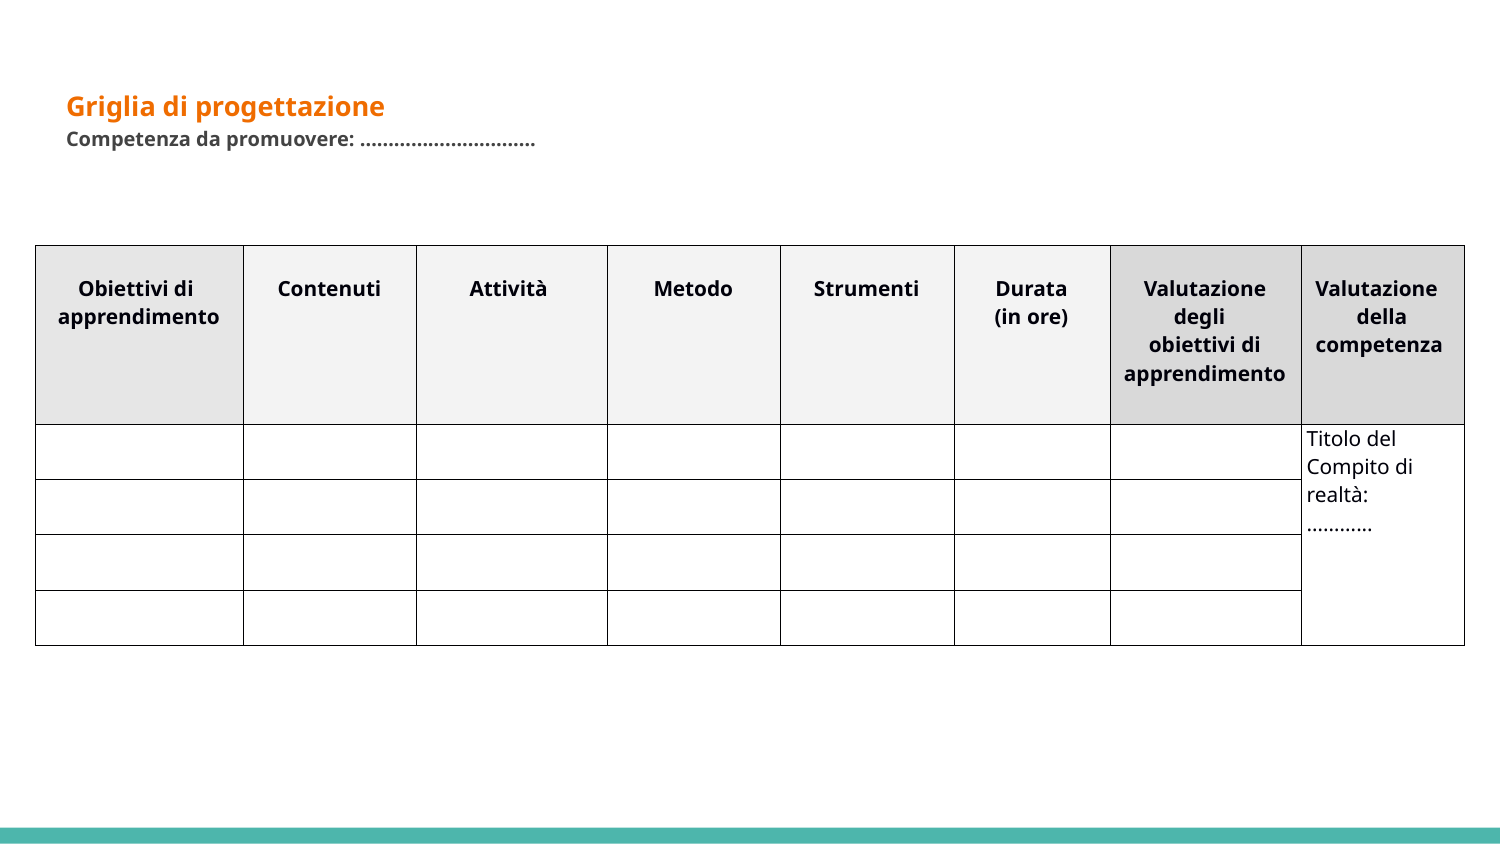

# Griglia di progettazione Competenza da promuovere: ………………………….
| Obiettivi di apprendimento | Contenuti | Attività | Metodo | Strumenti | Durata (in ore) | Valutazione degli obiettivi di apprendimento | Valutazione della competenza |
| --- | --- | --- | --- | --- | --- | --- | --- |
| | | | | | | | Titolo del Compito di realtà: ………... |
| | | | | | | | |
| | | | | | | | |
| | | | | | | | |